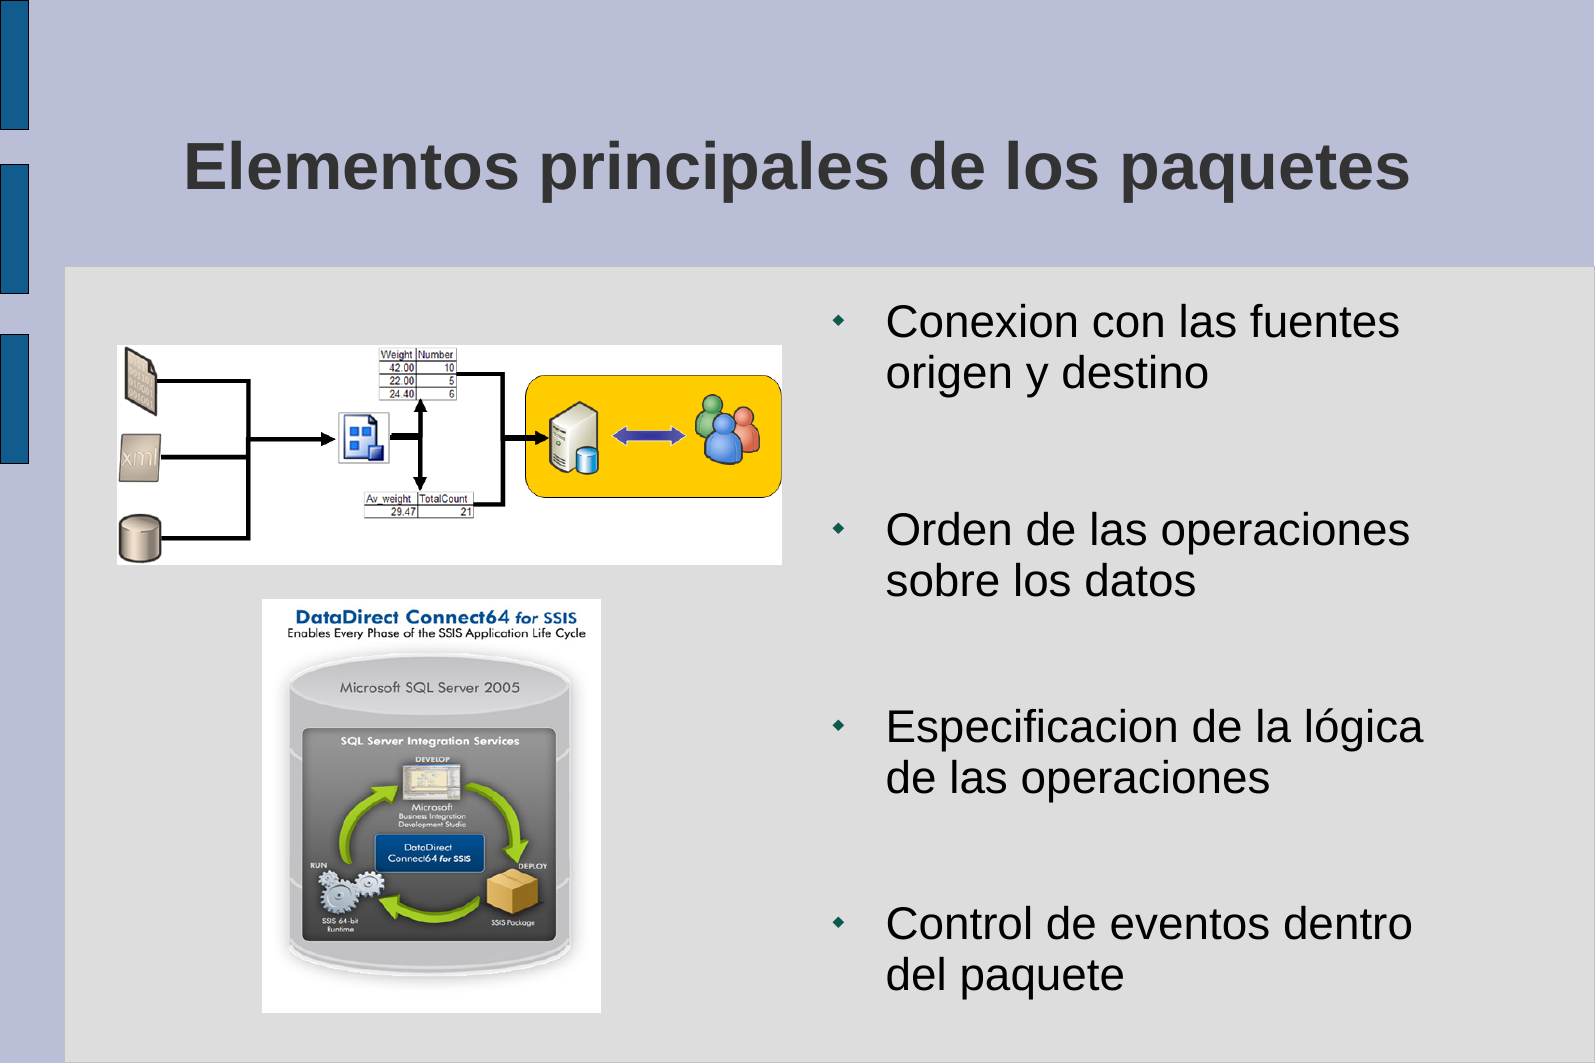

# Elementos principales de los paquetes
Conexion con las fuentes origen y destino
Orden de las operaciones sobre los datos
Especificacion de la lógica de las operaciones
Control de eventos dentro del paquete